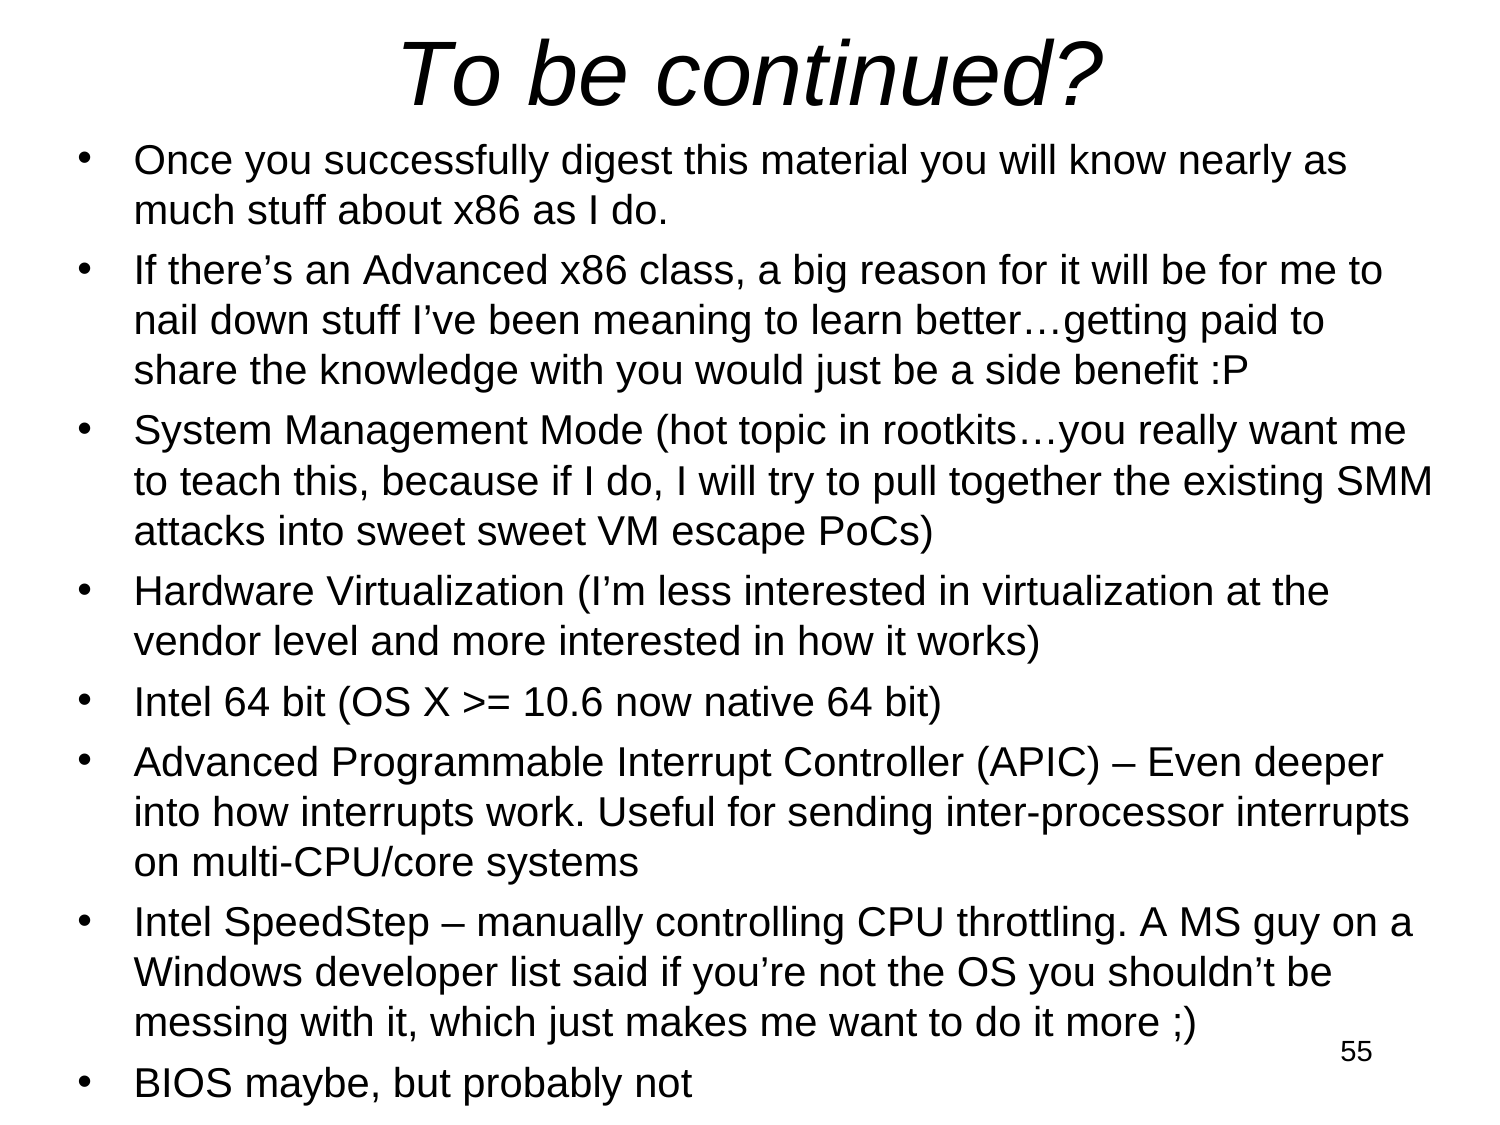

# To be continued?
Once you successfully digest this material you will know nearly as much stuff about x86 as I do.
If there’s an Advanced x86 class, a big reason for it will be for me to nail down stuff I’ve been meaning to learn better…getting paid to share the knowledge with you would just be a side benefit :P
System Management Mode (hot topic in rootkits…you really want me to teach this, because if I do, I will try to pull together the existing SMM attacks into sweet sweet VM escape PoCs)
Hardware Virtualization (I’m less interested in virtualization at the vendor level and more interested in how it works)
Intel 64 bit (OS X >= 10.6 now native 64 bit)
Advanced Programmable Interrupt Controller (APIC) – Even deeper into how interrupts work. Useful for sending inter-processor interrupts on multi-CPU/core systems
Intel SpeedStep – manually controlling CPU throttling. A MS guy on a Windows developer list said if you’re not the OS you shouldn’t be messing with it, which just makes me want to do it more ;)
BIOS maybe, but probably not